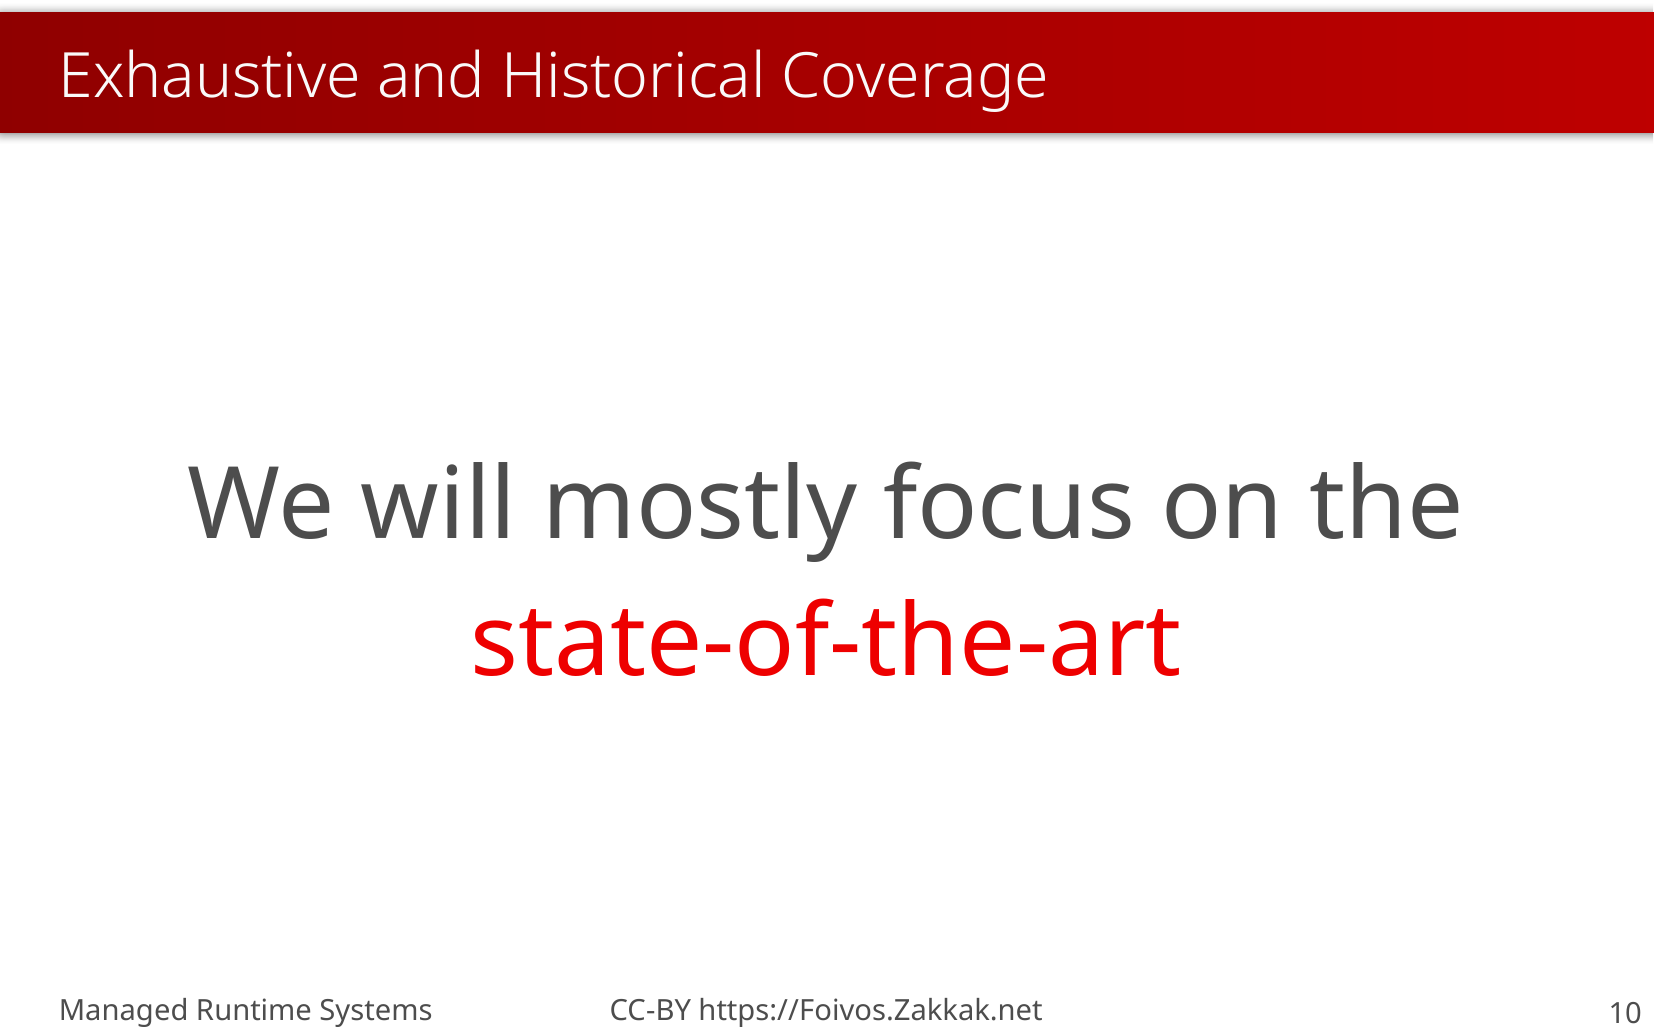

# Exhaustive and Historical Coverage
We will mostly focus on the
state-of-the-art
Managed Runtime Systems
CC-BY https://Foivos.Zakkak.net
10